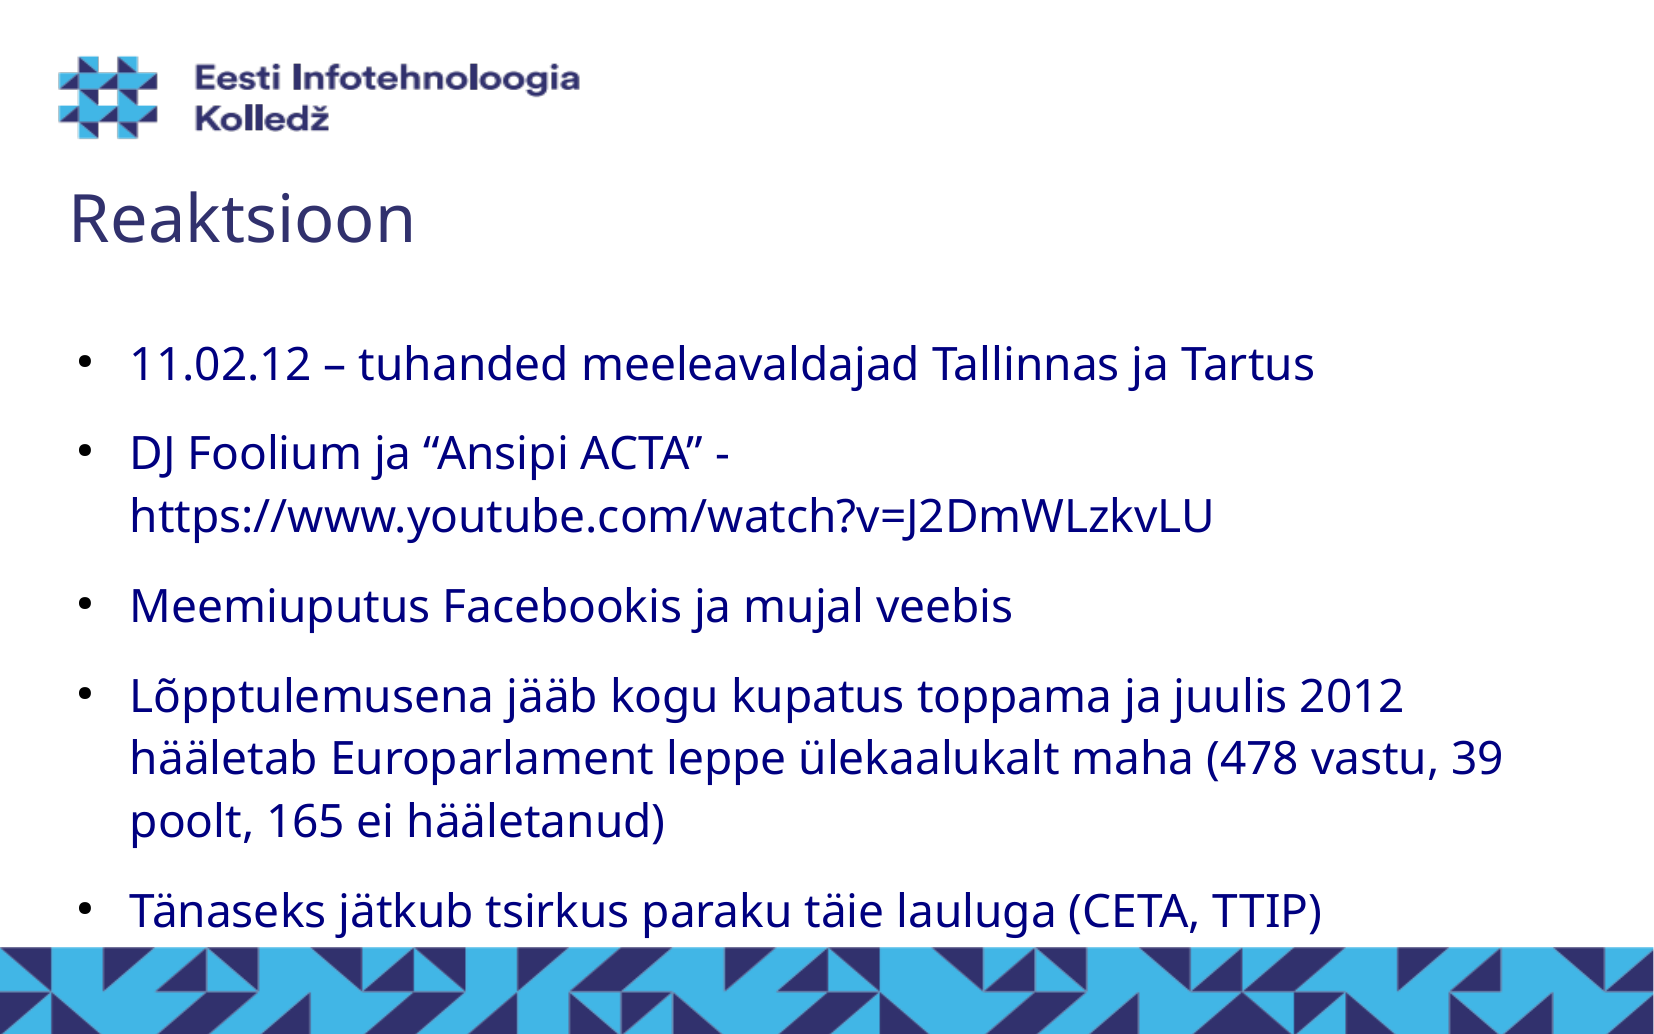

# Reaktsioon
11.02.12 – tuhanded meeleavaldajad Tallinnas ja Tartus
DJ Foolium ja “Ansipi ACTA” -https://www.youtube.com/watch?v=J2DmWLzkvLU
Meemiuputus Facebookis ja mujal veebis
Lõpptulemusena jääb kogu kupatus toppama ja juulis 2012 hääletab Europarlament leppe ülekaalukalt maha (478 vastu, 39 poolt, 165 ei hääletanud)
Tänaseks jätkub tsirkus paraku täie lauluga (CETA, TTIP)